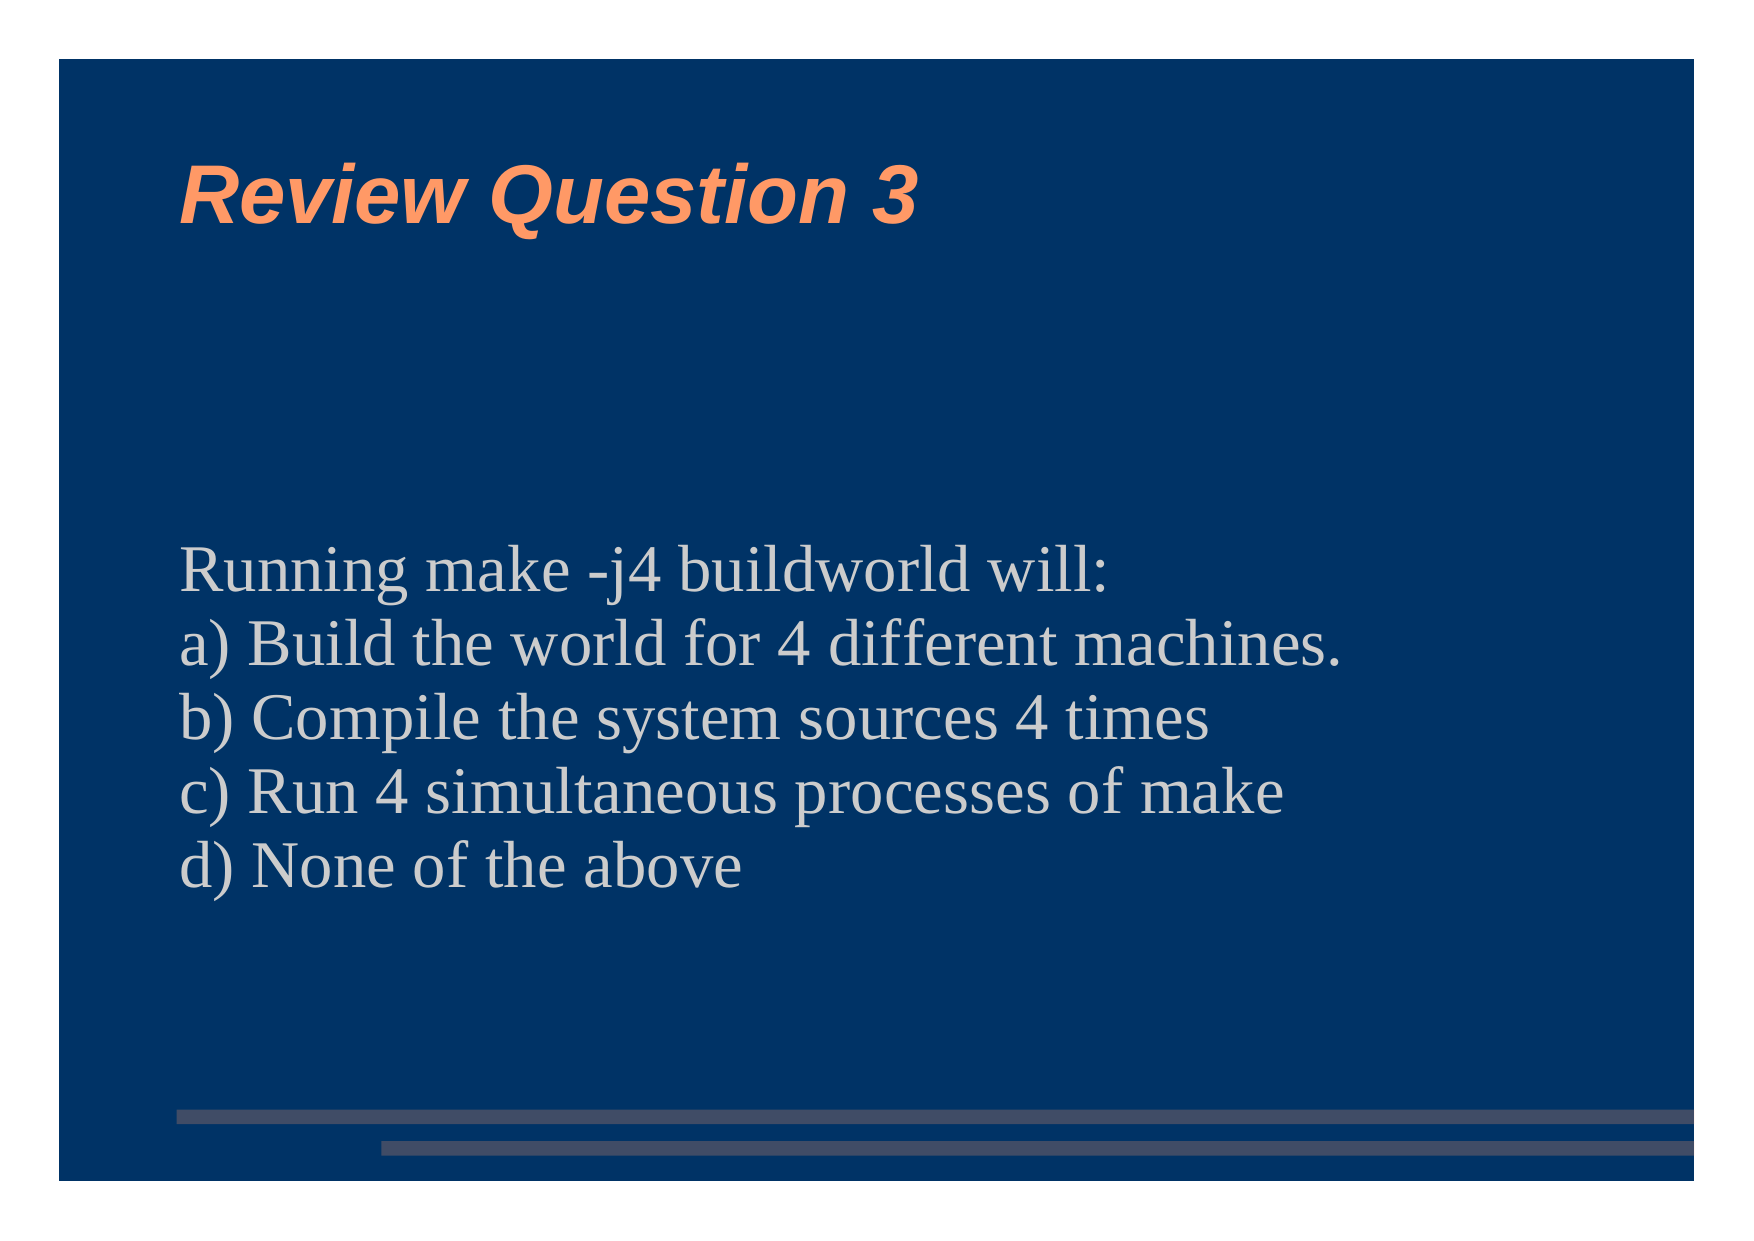

# Review Question 3
Running make -j4 buildworld will:
a) Build the world for 4 different machines.
b) Compile the system sources 4 times
c) Run 4 simultaneous processes of make
d) None of the above